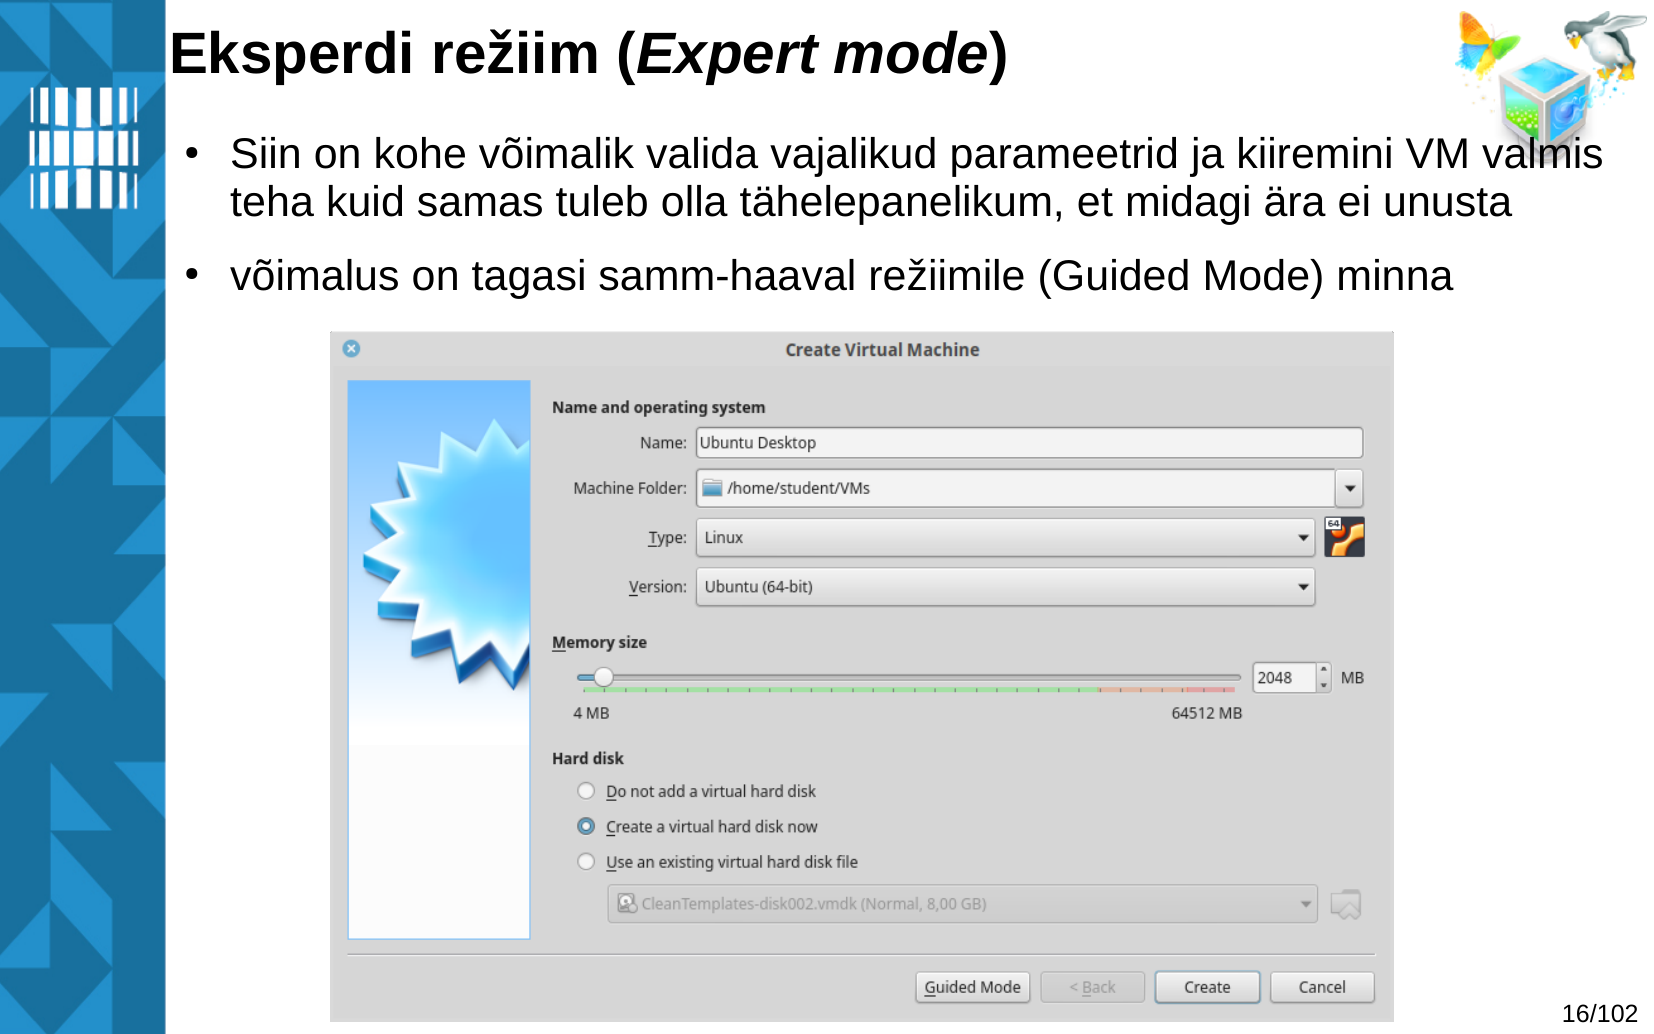

# Eksperdi režiim (Expert mode)
Siin on kohe võimalik valida vajalikud parameetrid ja kiiremini VM valmis teha kuid samas tuleb olla tähelepanelikum, et midagi ära ei unusta
võimalus on tagasi samm-haaval režiimile (Guided Mode) minna